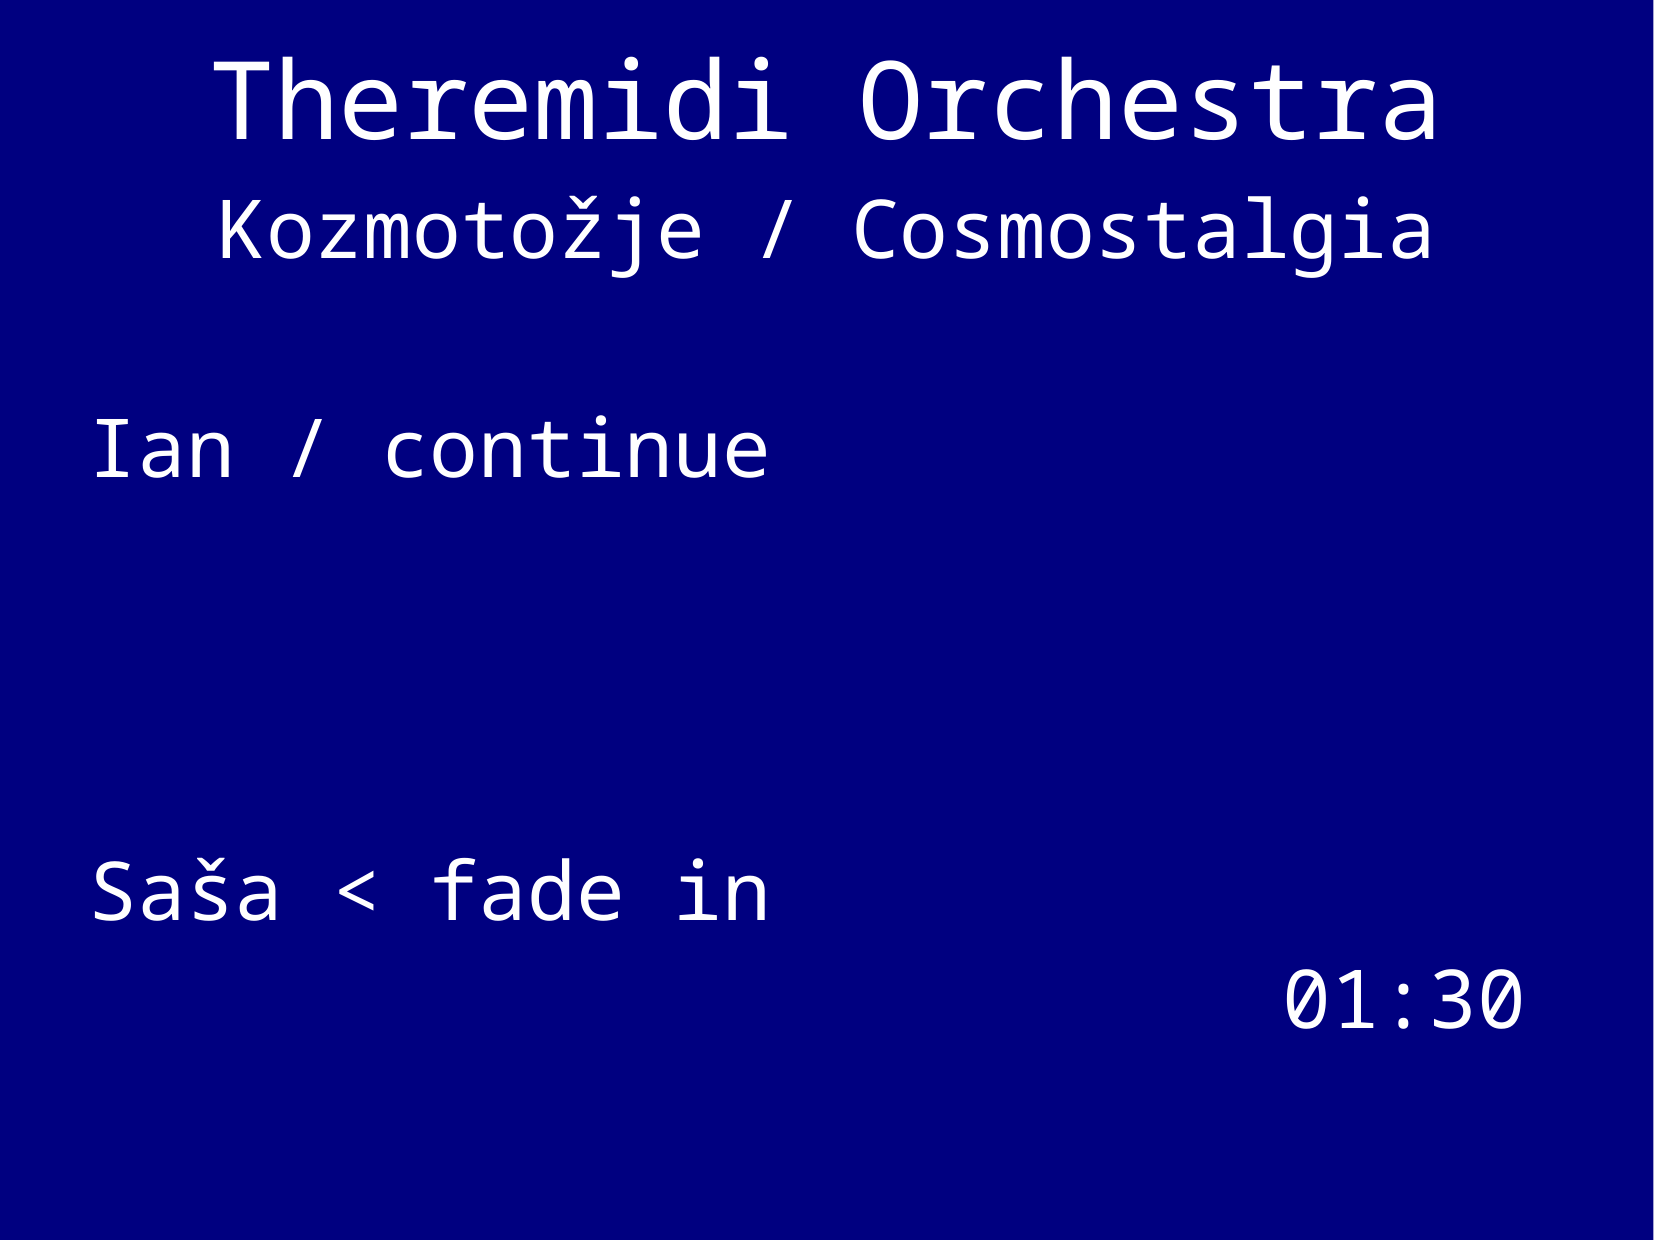

# Theremidi Orchestra Kozmotožje / Cosmostalgia
Ian / continue
Saša < fade in
01:30